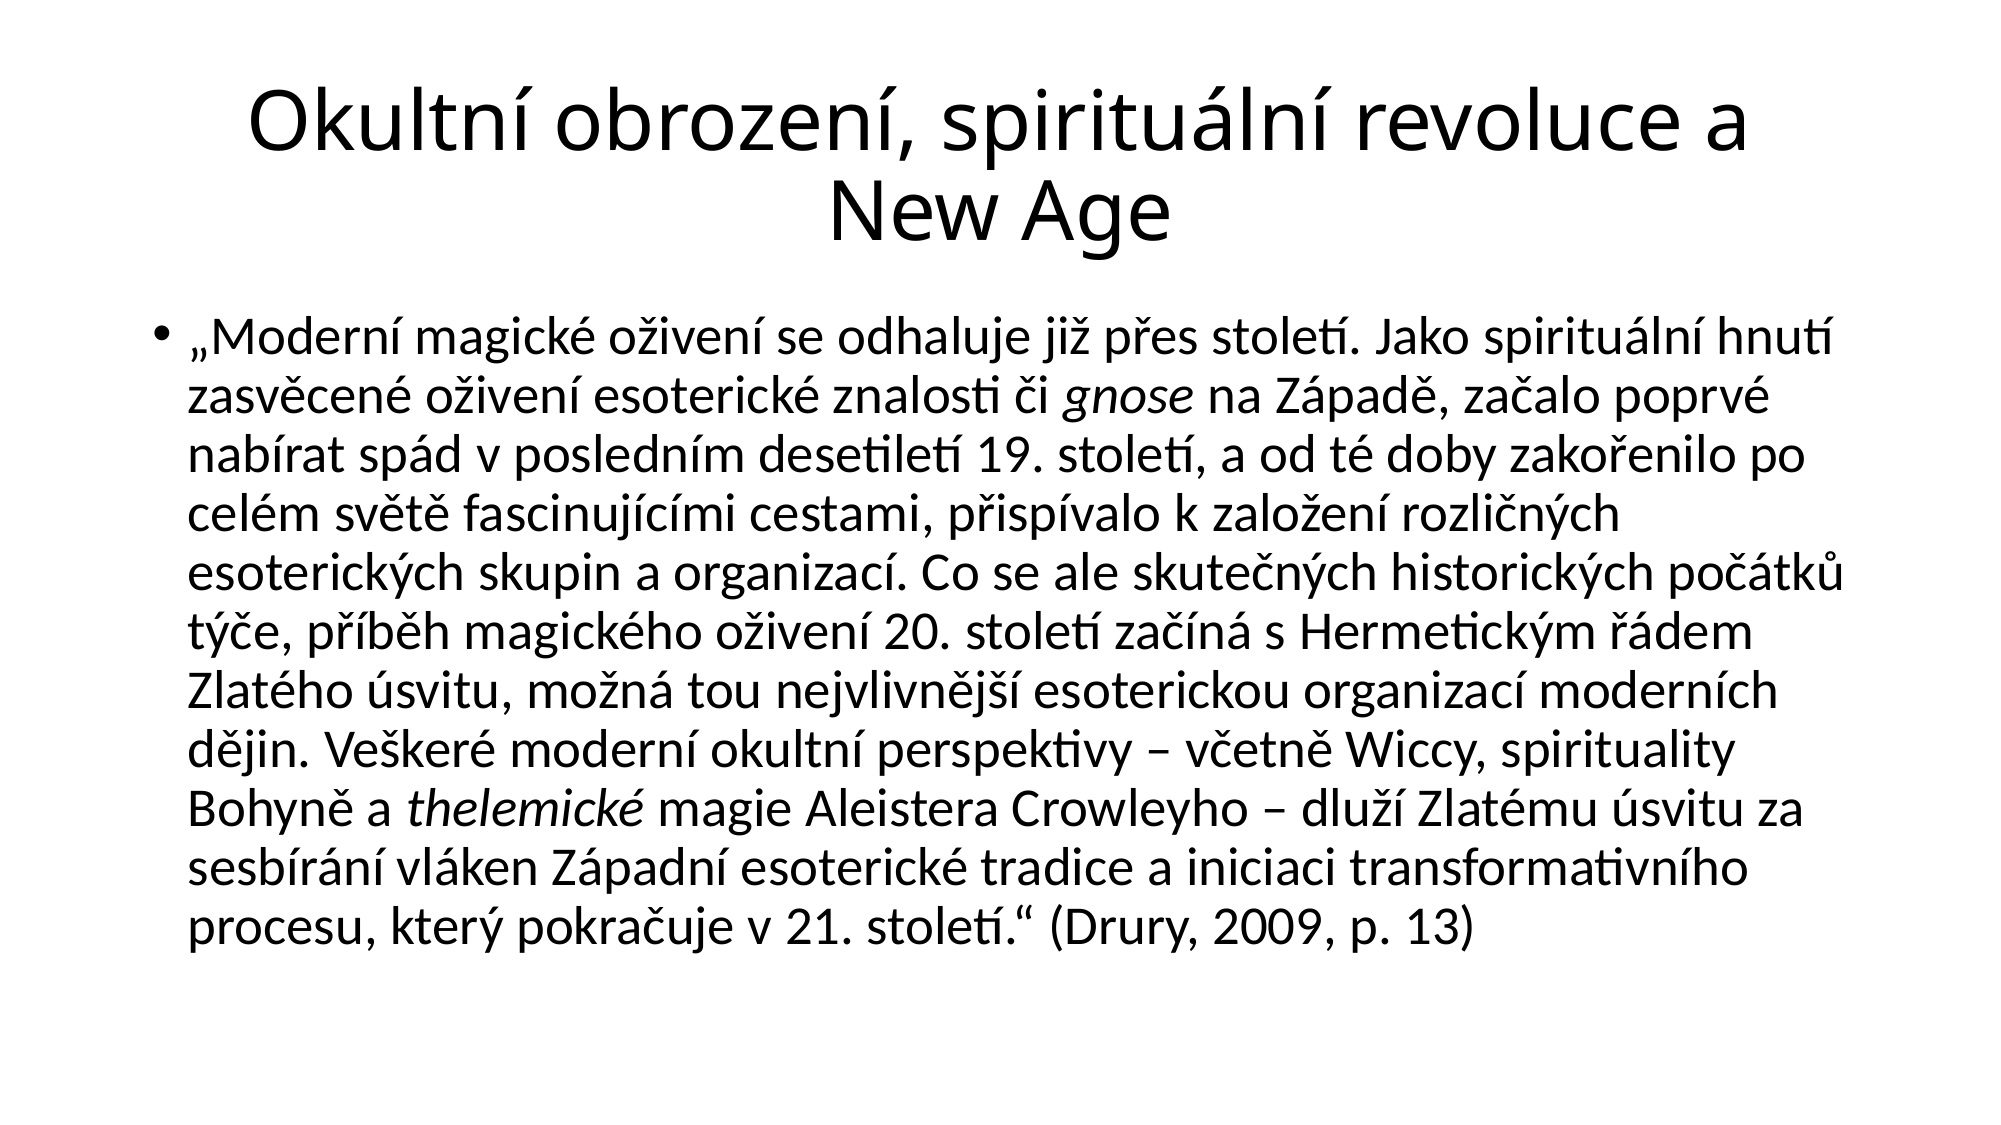

# Okultní obrození, spirituální revoluce a New Age
„Moderní magické oživení se odhaluje již přes století. Jako spirituální hnutí zasvěcené oživení esoterické znalosti či gnose na Západě, začalo poprvé nabírat spád v posledním desetiletí 19. století, a od té doby zakořenilo po celém světě fascinujícími cestami, přispívalo k založení rozličných esoterických skupin a organizací. Co se ale skutečných historických počátků týče, příběh magického oživení 20. století začíná s Hermetickým řádem Zlatého úsvitu, možná tou nejvlivnější esoterickou organizací moderních dějin. Veškeré moderní okultní perspektivy – včetně Wiccy, spirituality Bohyně a thelemické magie Aleistera Crowleyho – dluží Zlatému úsvitu za sesbírání vláken Západní esoterické tradice a iniciaci transformativního procesu, který pokračuje v 21. století.“ (Drury, 2009, p. 13)